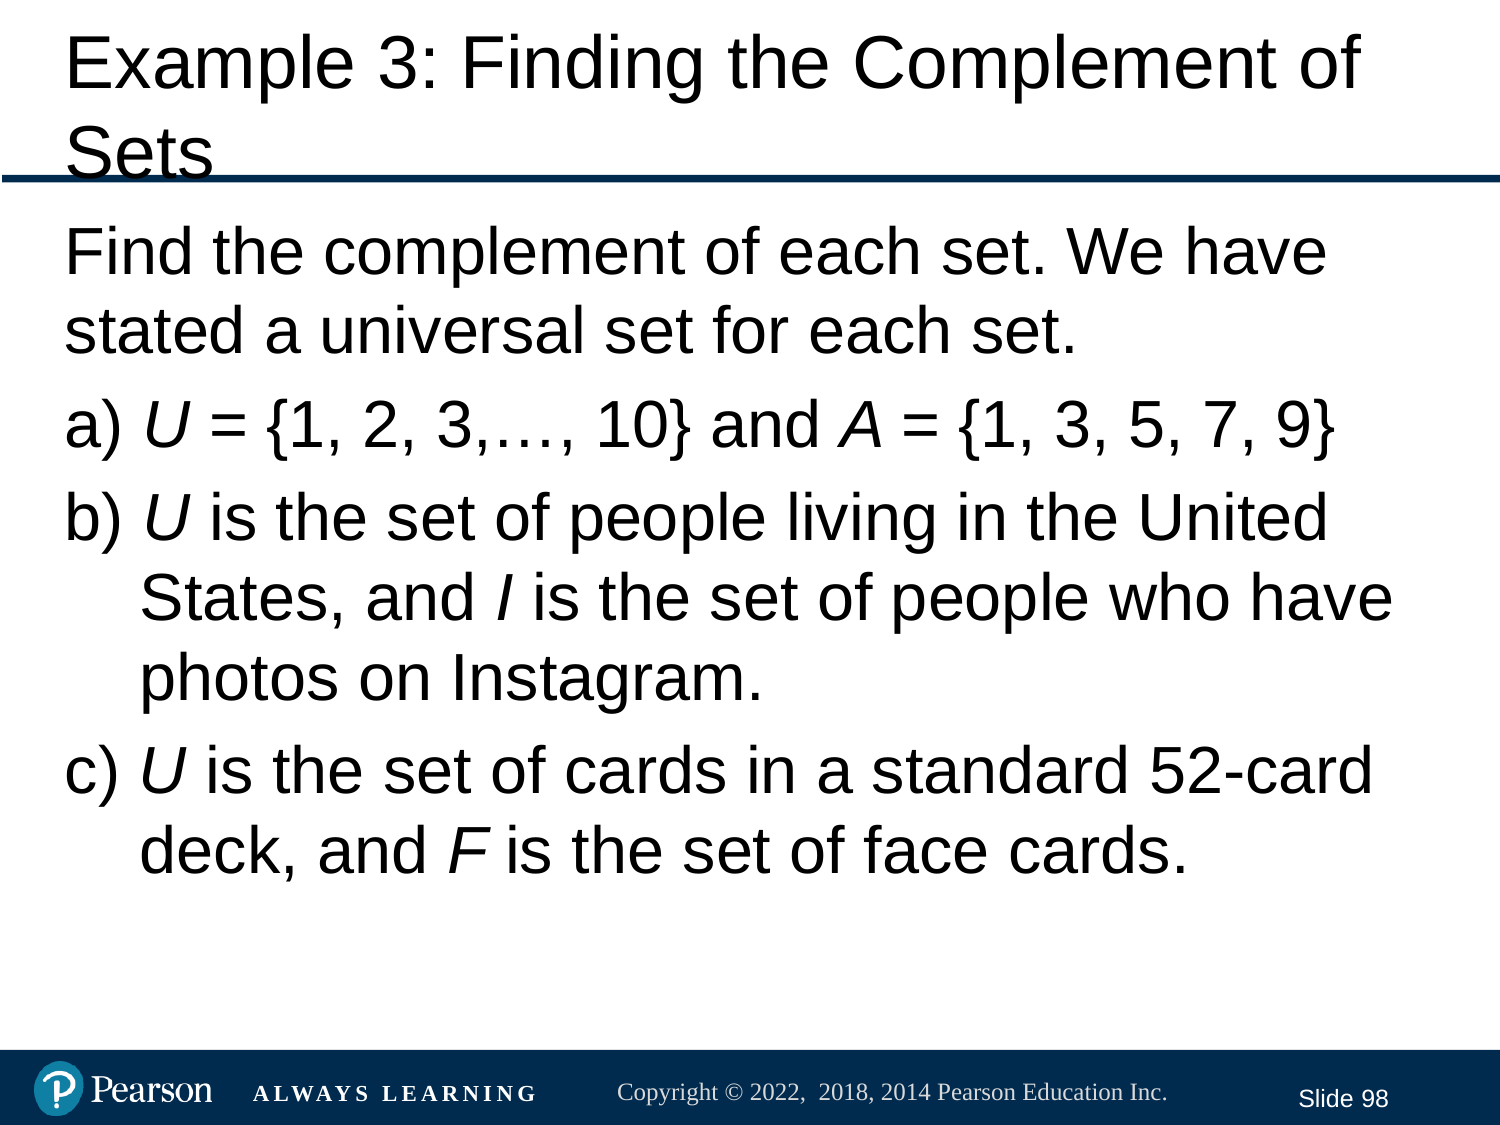

# Example 3: Finding the Complement of Sets
Find the complement of each set. We have stated a universal set for each set.
a) U = {1, 2, 3,…, 10} and A = {1, 3, 5, 7, 9}
b) U is the set of people living in the United States, and I is the set of people who have photos on Instagram.
c) U is the set of cards in a standard 52-card deck, and F is the set of face cards.